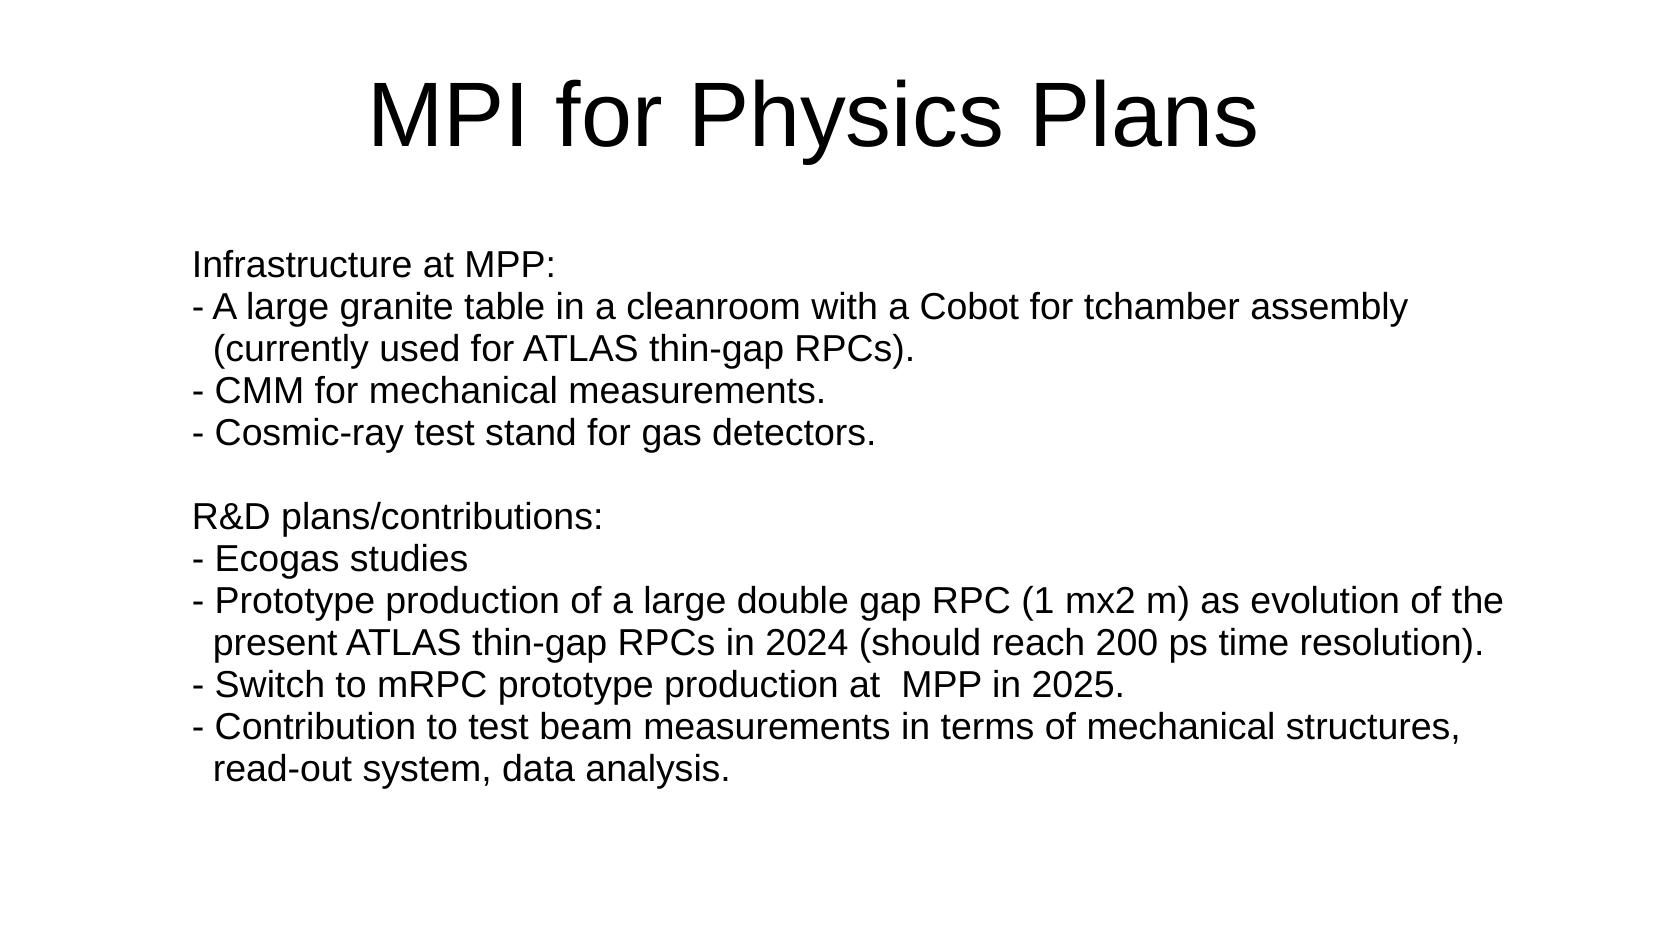

# MPI for Physics Plans
Infrastructure at MPP:
- A large granite table in a cleanroom with a Cobot for tchamber assembly
 (currently used for ATLAS thin-gap RPCs).
- CMM for mechanical measurements.
- Cosmic-ray test stand for gas detectors.
R&D plans/contributions:
- Ecogas studies
- Prototype production of a large double gap RPC (1 mx2 m) as evolution of the
 present ATLAS thin-gap RPCs in 2024 (should reach 200 ps time resolution).
- Switch to mRPC prototype production at MPP in 2025.
- Contribution to test beam measurements in terms of mechanical structures,
 read-out system, data analysis.